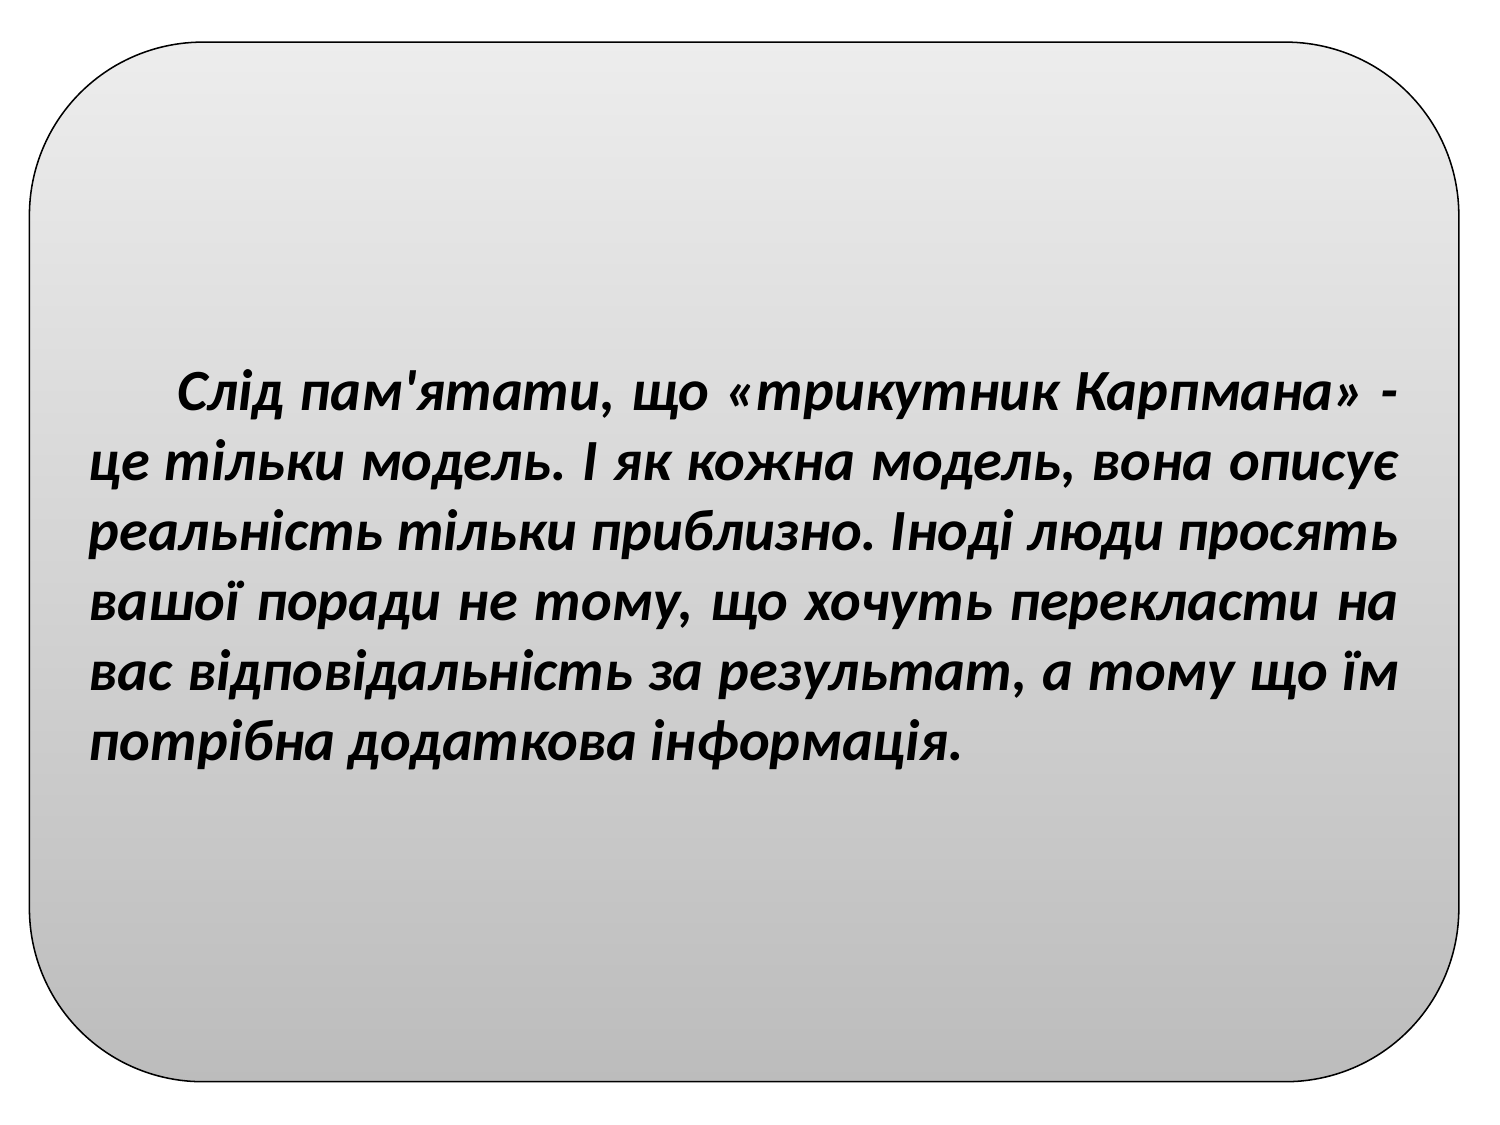

Слід пам'ятати, що «трикутник Карпмана» - це тільки модель. І як кожна модель, вона описує реальність тільки приблизно. Іноді люди просять вашої поради не тому, що хочуть перекласти на вас відповідальність за результат, а тому що їм потрібна додаткова інформація.